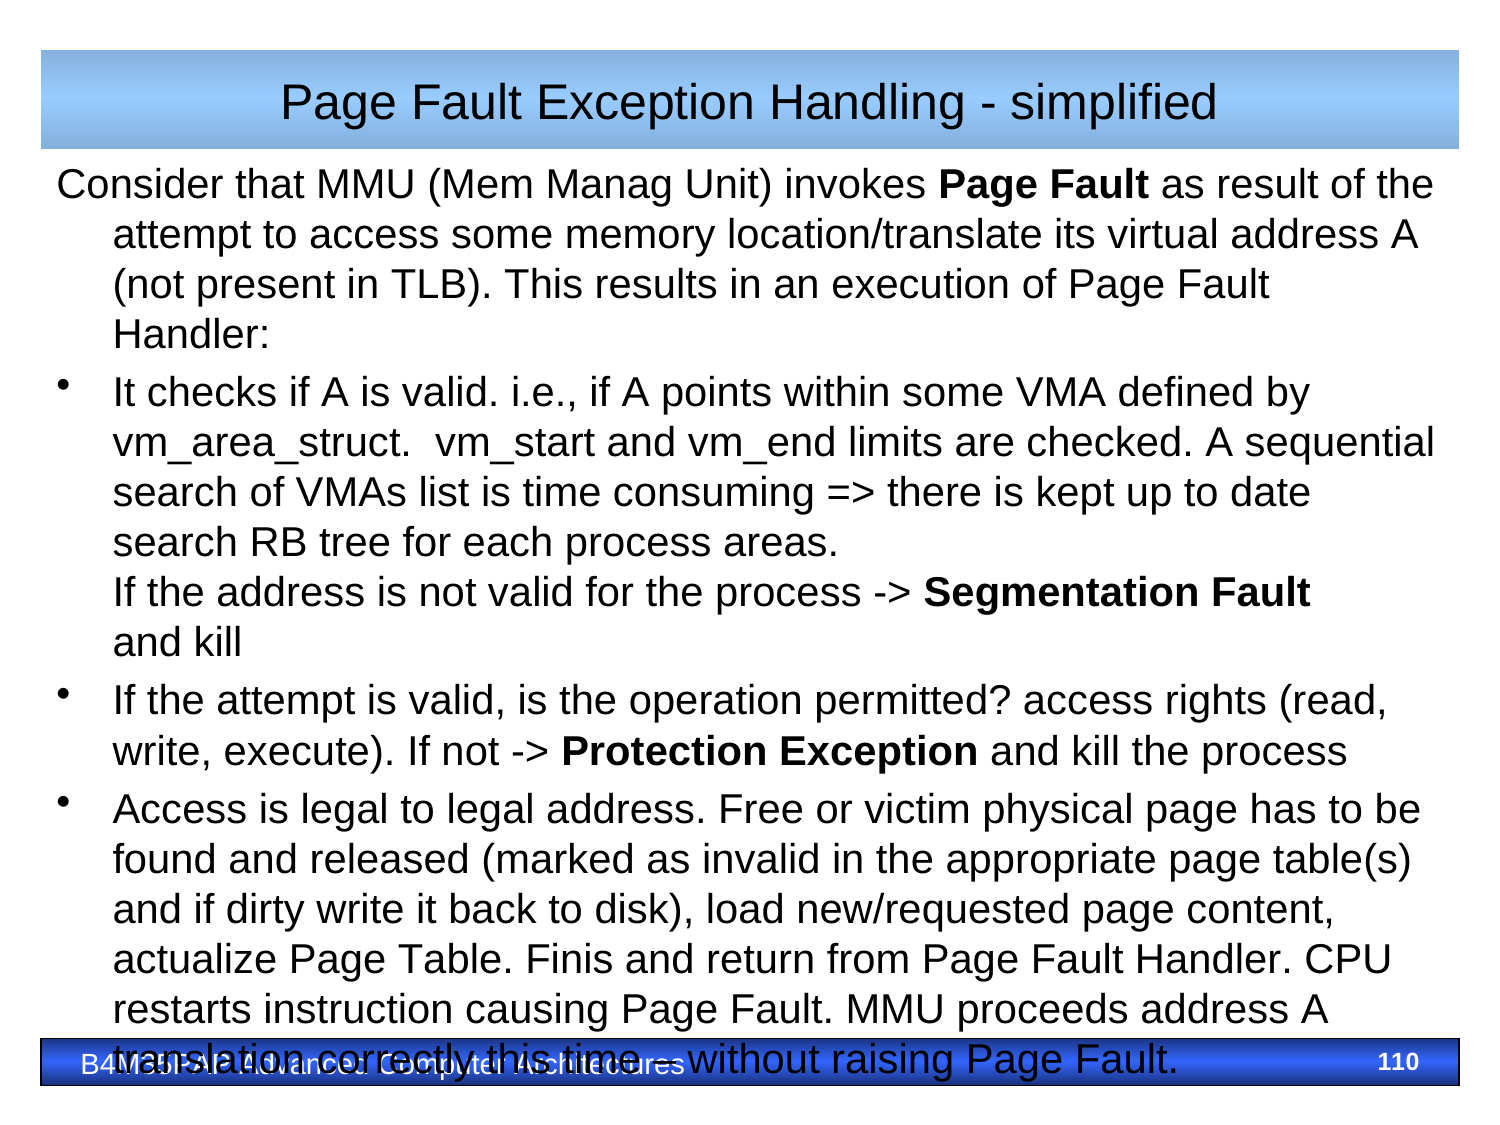

# Page Fault Exception Handling - simplified
Consider that MMU (Mem Manag Unit) invokes Page Fault as result of the attempt to access some memory location/translate its virtual address A (not present in TLB). This results in an execution of Page Fault Handler:
It checks if A is valid. i.e., if A points within some VMA defined by vm_area_struct. vm_start and vm_end limits are checked. A sequential search of VMAs list is time consuming => there is kept up to date search RB tree for each process areas.
If the address is not valid for the process -> Segmentation Fault and kill
If the attempt is valid, is the operation permitted? access rights (read, write, execute). If not -> Protection Exception and kill the process
Access is legal to legal address. Free or victim physical page has to be found and released (marked as invalid in the appropriate page table(s) and if dirty write it back to disk), load new/requested page content, actualize Page Table. Finis and return from Page Fault Handler. CPU restarts instruction causing Page Fault. MMU proceeds address A translation correctly this time – without raising Page Fault.